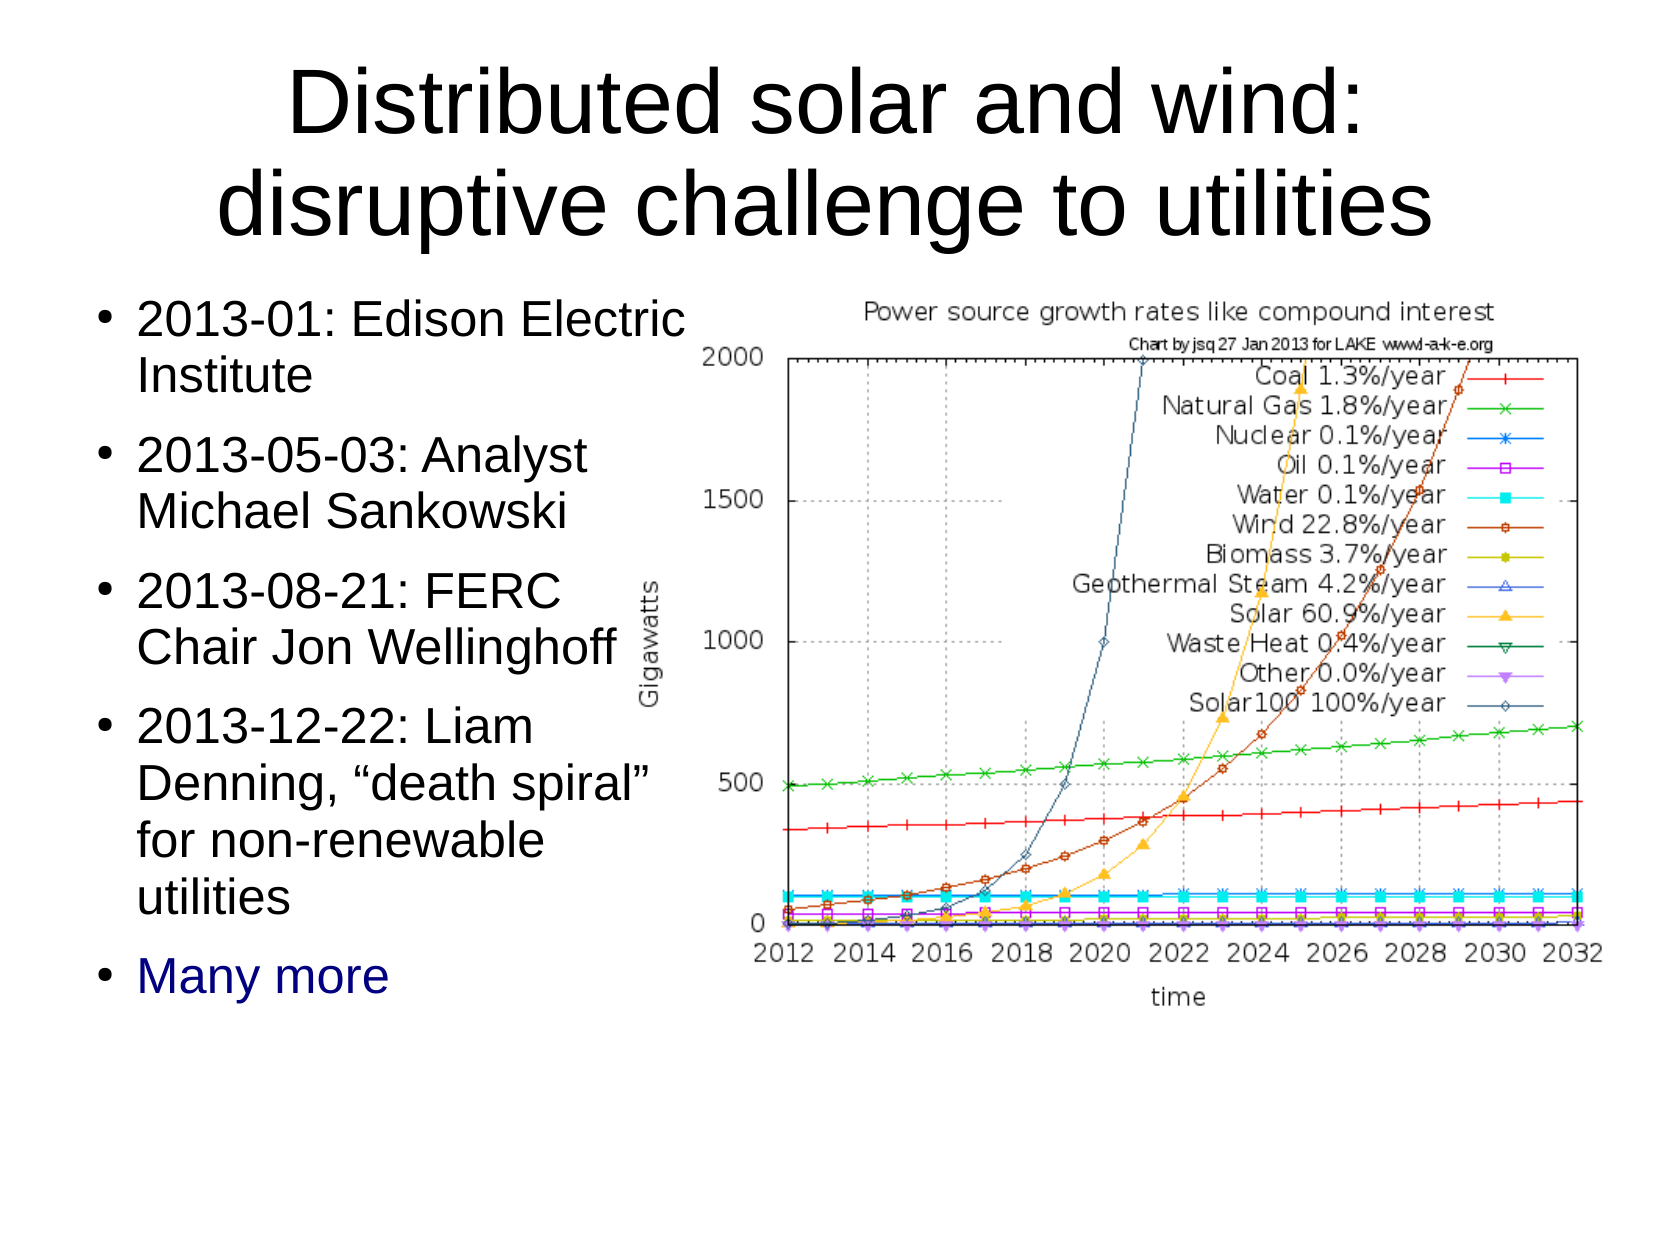

# Distributed solar and wind: disruptive challenge to utilities
2013-01: Edison Electric Institute
2013-05-03: Analyst Michael Sankowski
2013-08-21: FERC Chair Jon Wellinghoff
2013-12-22: Liam Denning, “death spiral” for non-renewable utilities
Many more